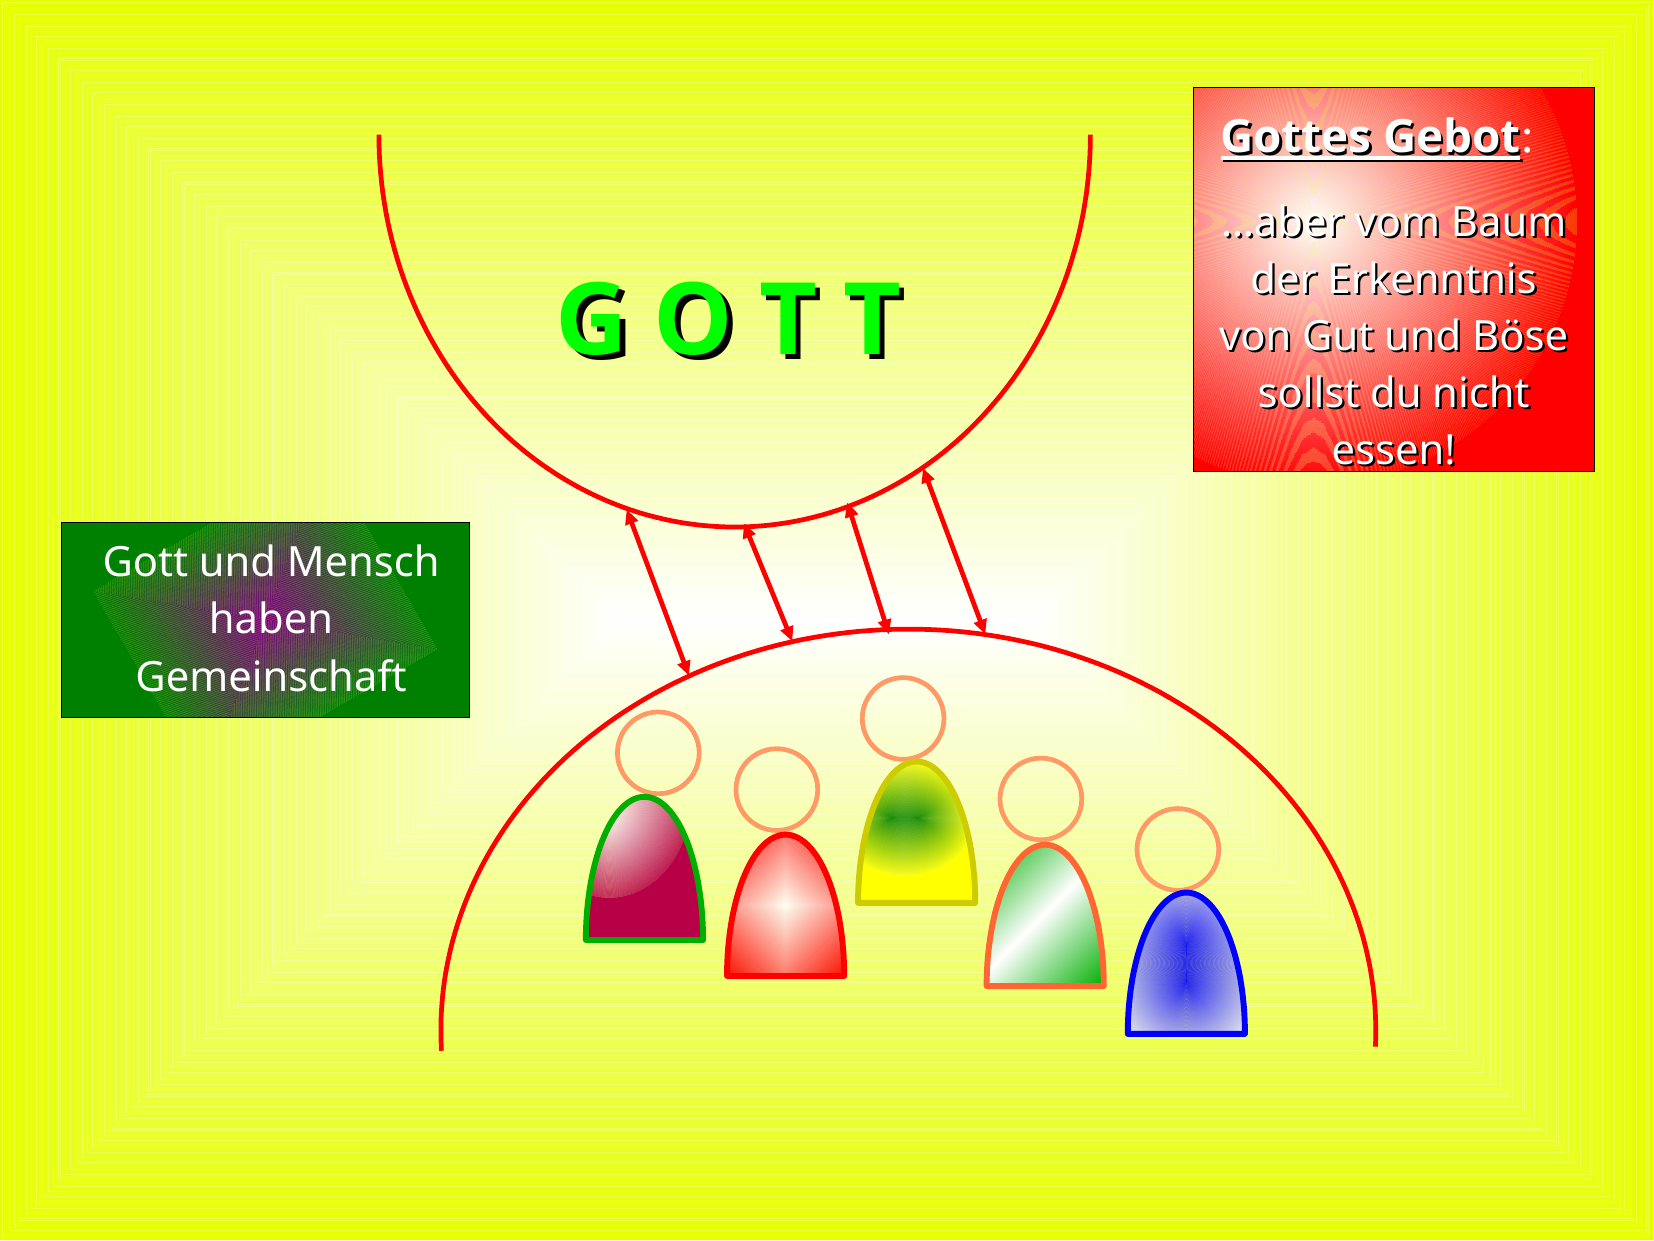

Gottes Gebot:
…aber vom Baum
der Erkenntnis
von Gut und Böse
sollst du nicht
essen!
G O T T
Gott und Mensch
haben
Gemeinschaft